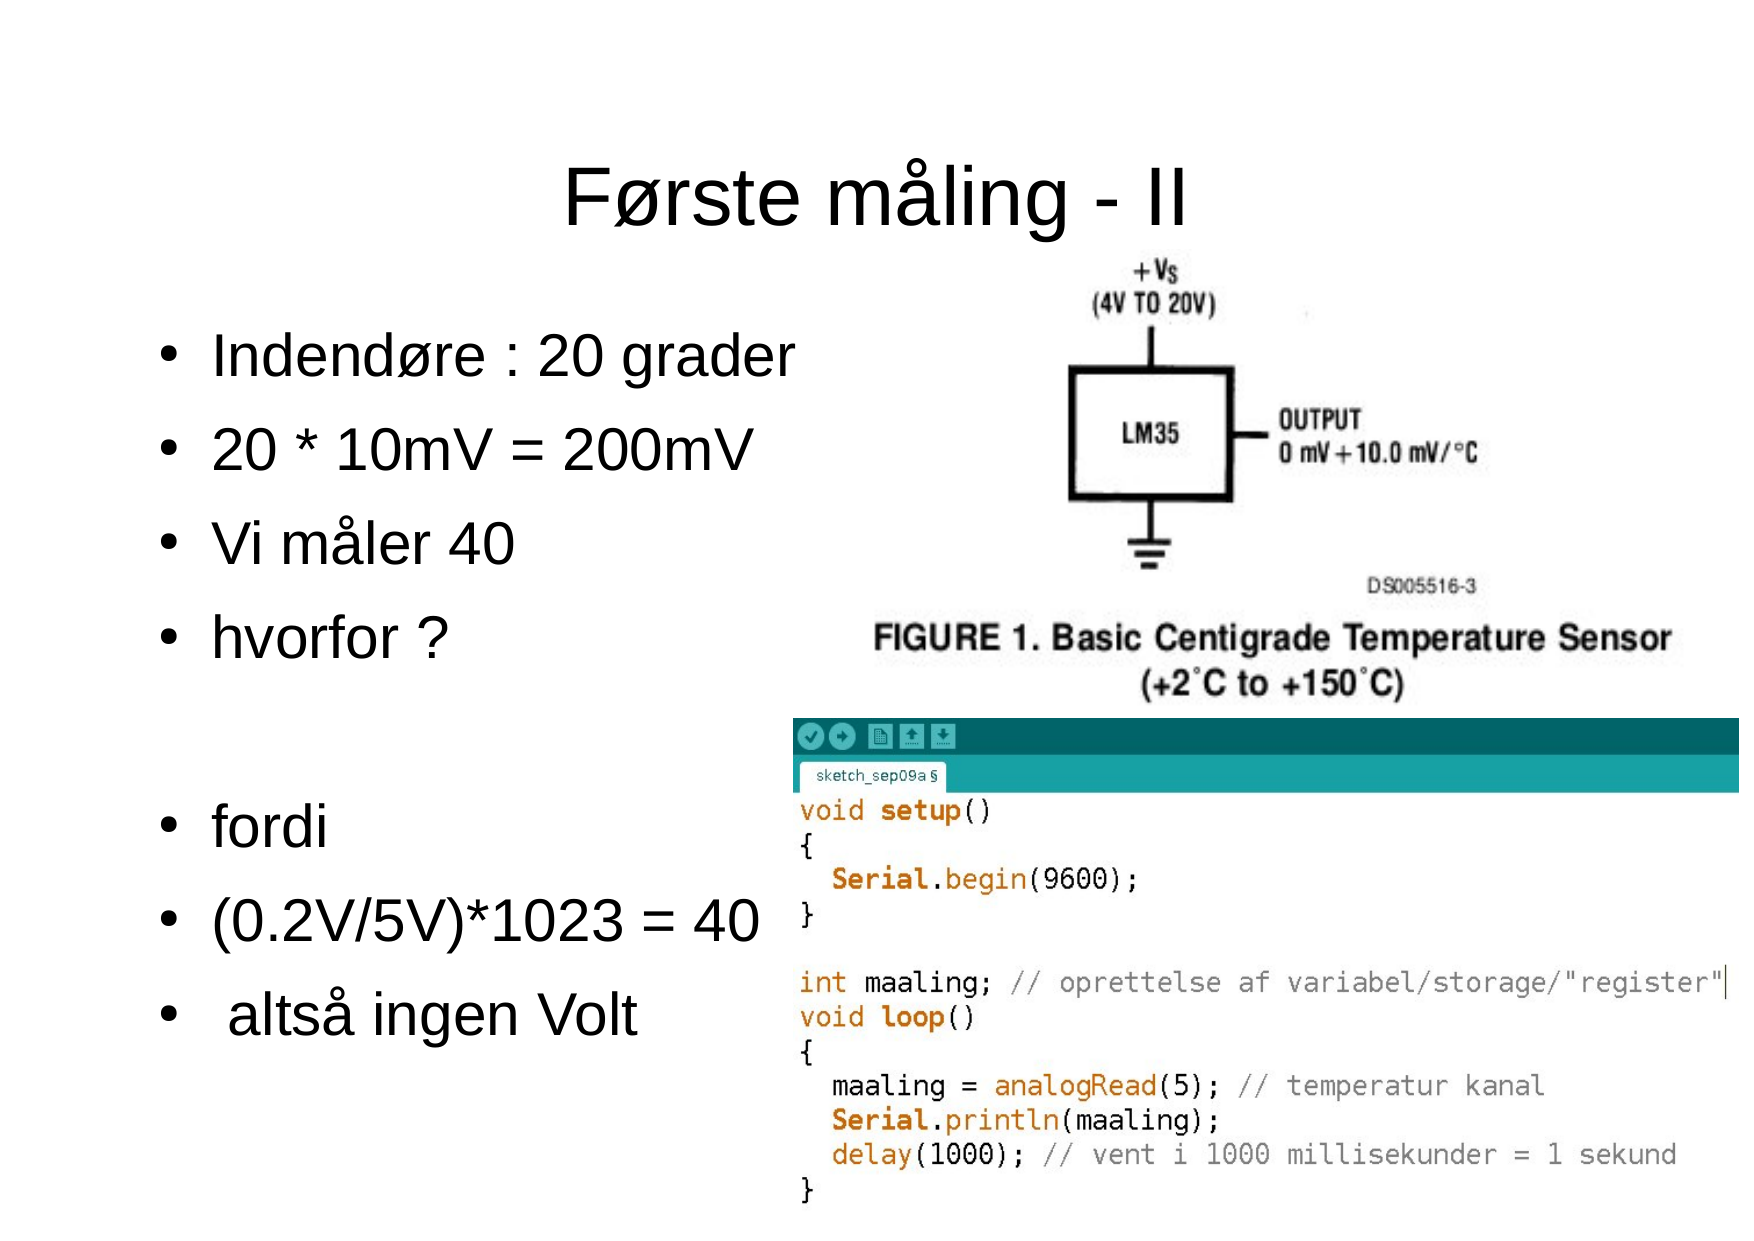

# Første måling - II
Indendøre : 20 grader
20 * 10mV = 200mV
Vi måler 40
hvorfor ?
fordi
(0.2V/5V)*1023 = 40
 altså ingen Volt
20